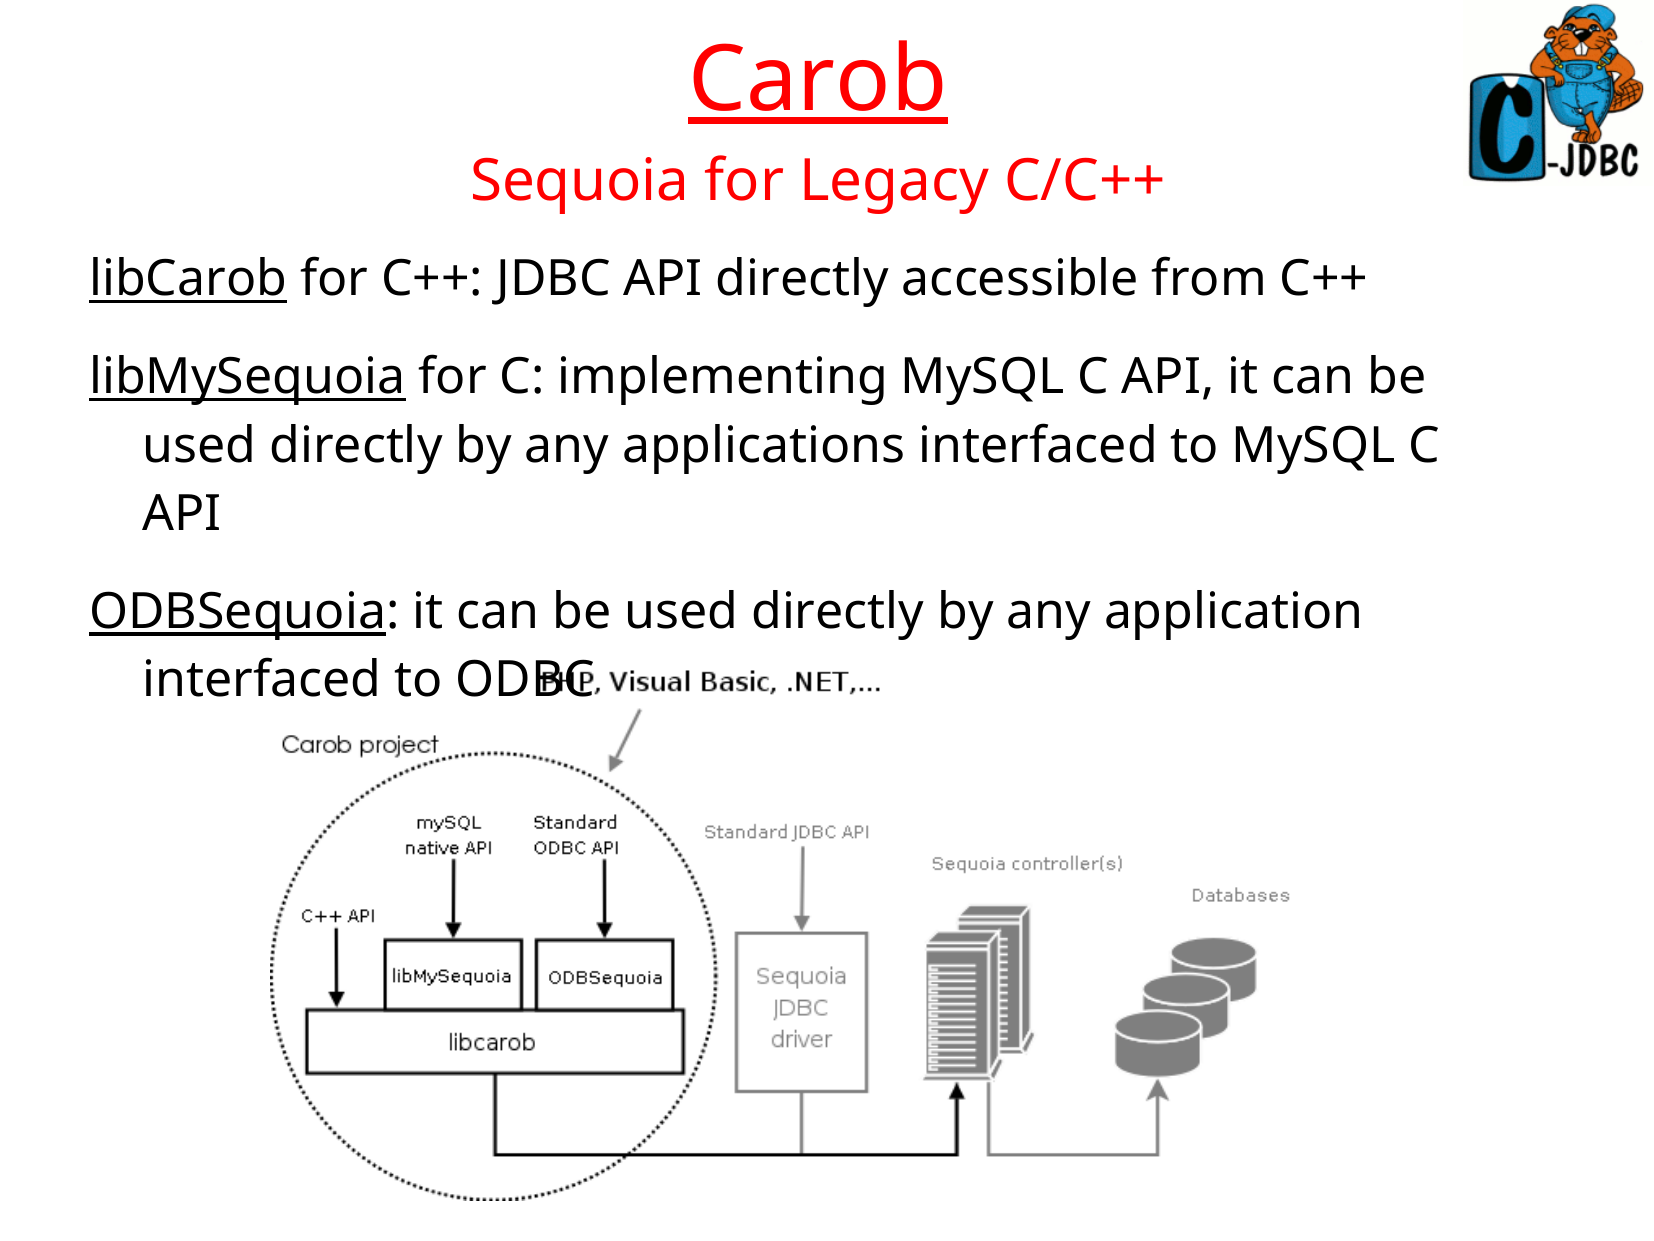

# Carob Sequoia for Legacy C/C++
libCarob for C++: JDBC API directly accessible from C++
libMySequoia for C: implementing MySQL C API, it can be used directly by any applications interfaced to MySQL C API
ODBSequoia: it can be used directly by any application interfaced to ODBC